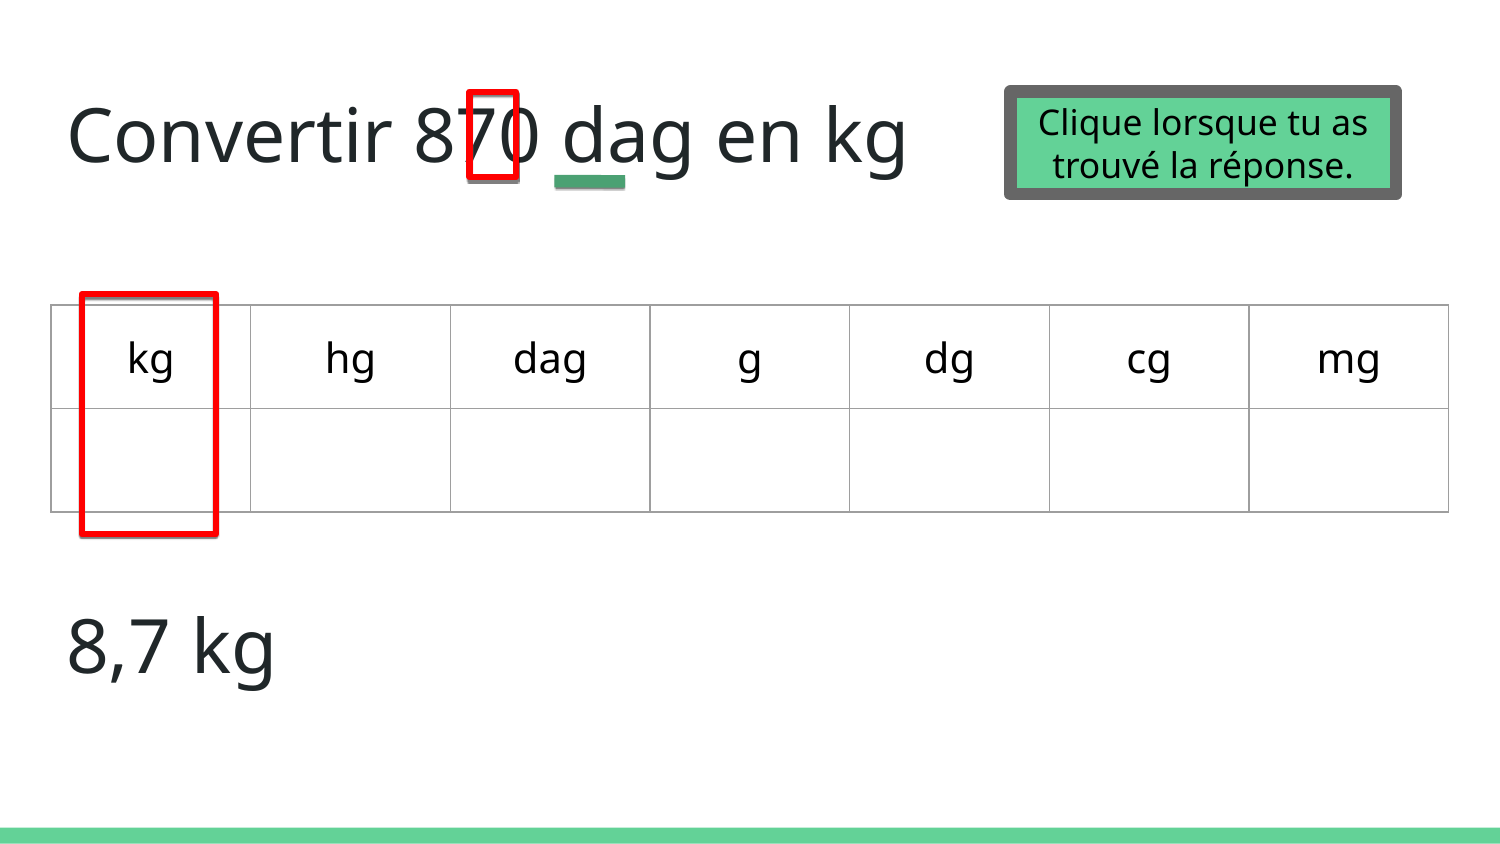

# Convertir 870 dag en kg
Clique lorsque tu as trouvé la réponse.
| kg | hg | dag | g | dg | cg | mg |
| --- | --- | --- | --- | --- | --- | --- |
| 8 | 7 | 0 | | | | |
8,7 kg